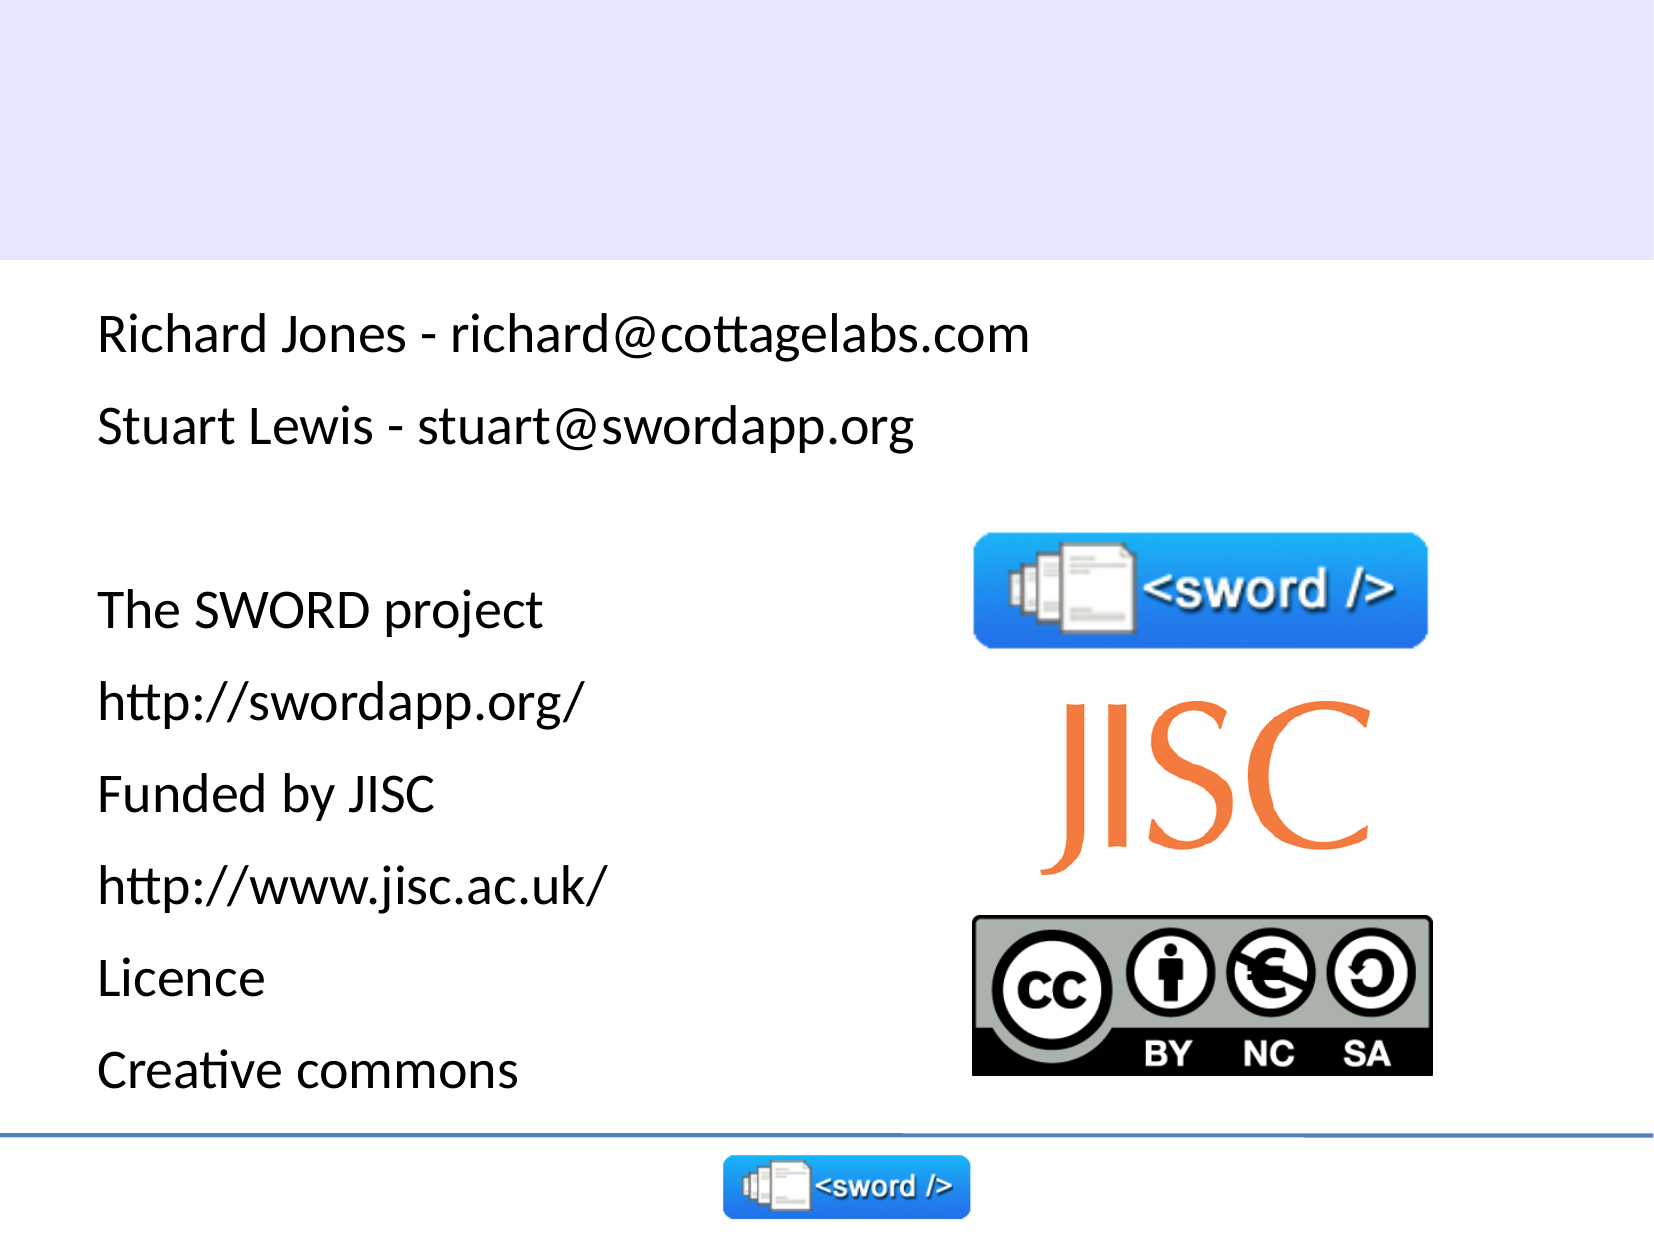

# Richard Jones - richard@cottagelabs.com
Stuart Lewis - stuart@swordapp.org
The SWORD project
http://swordapp.org/
Funded by JISC
http://www.jisc.ac.uk/
Licence
Creative commons